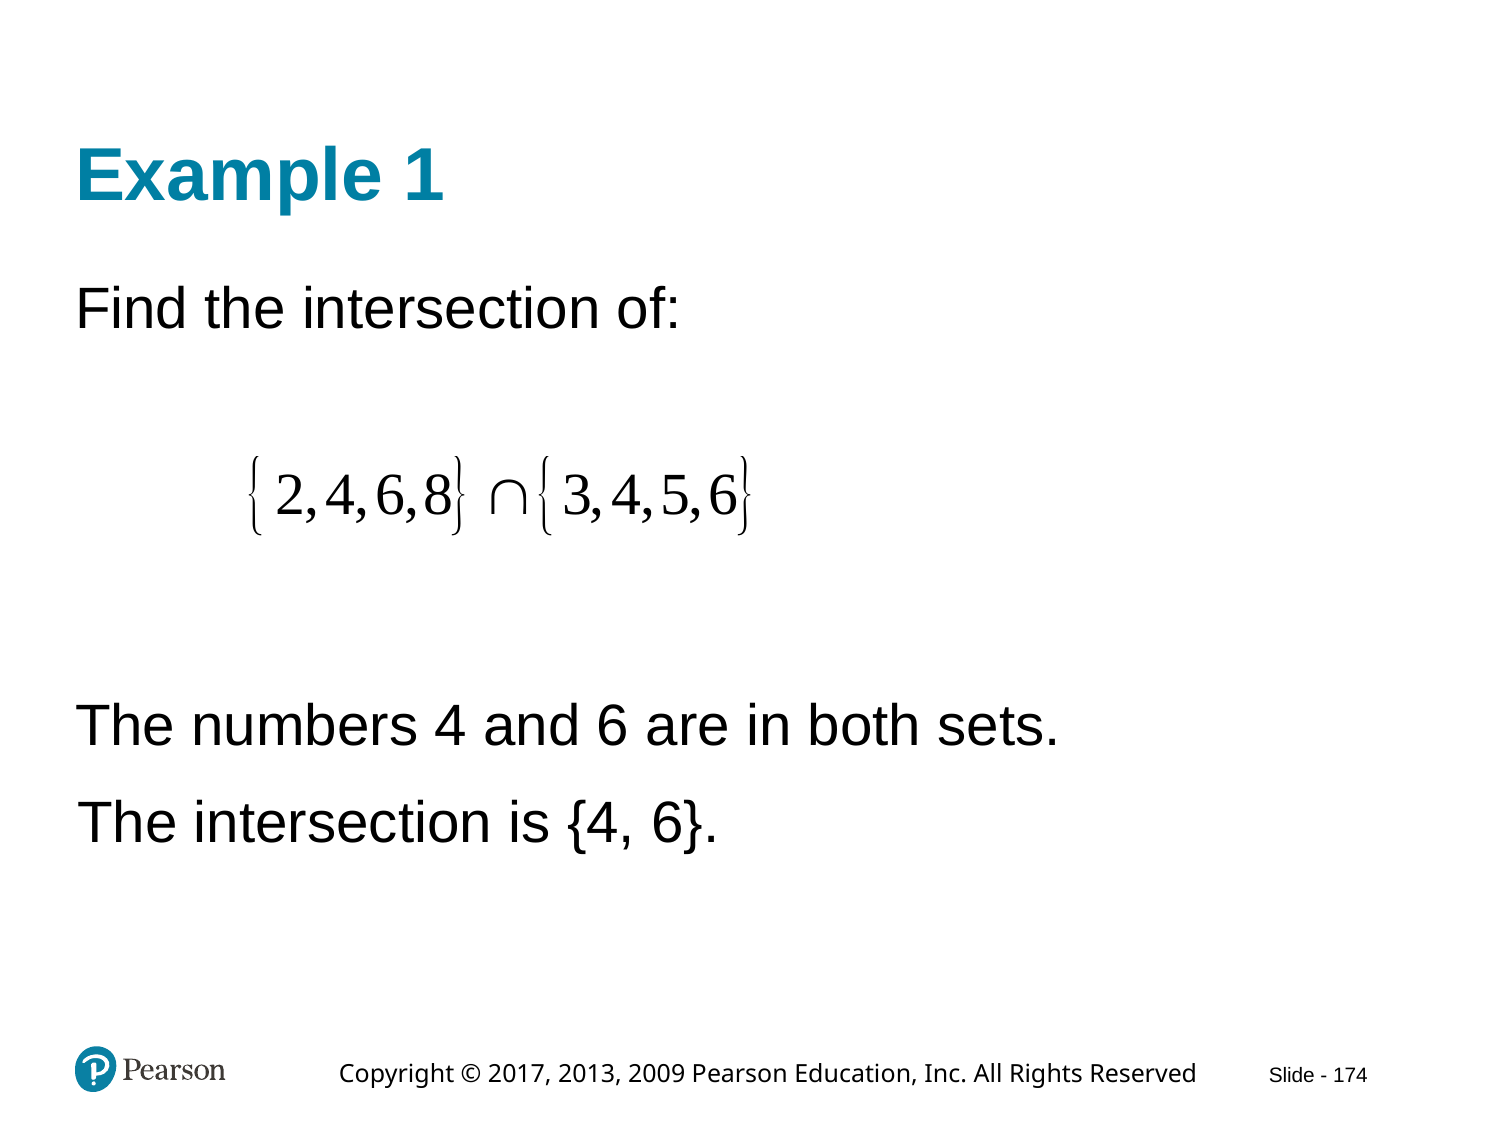

# Example 1
Find the intersection of:
The numbers 4 and 6 are in both sets.
The intersection is {4, 6}.